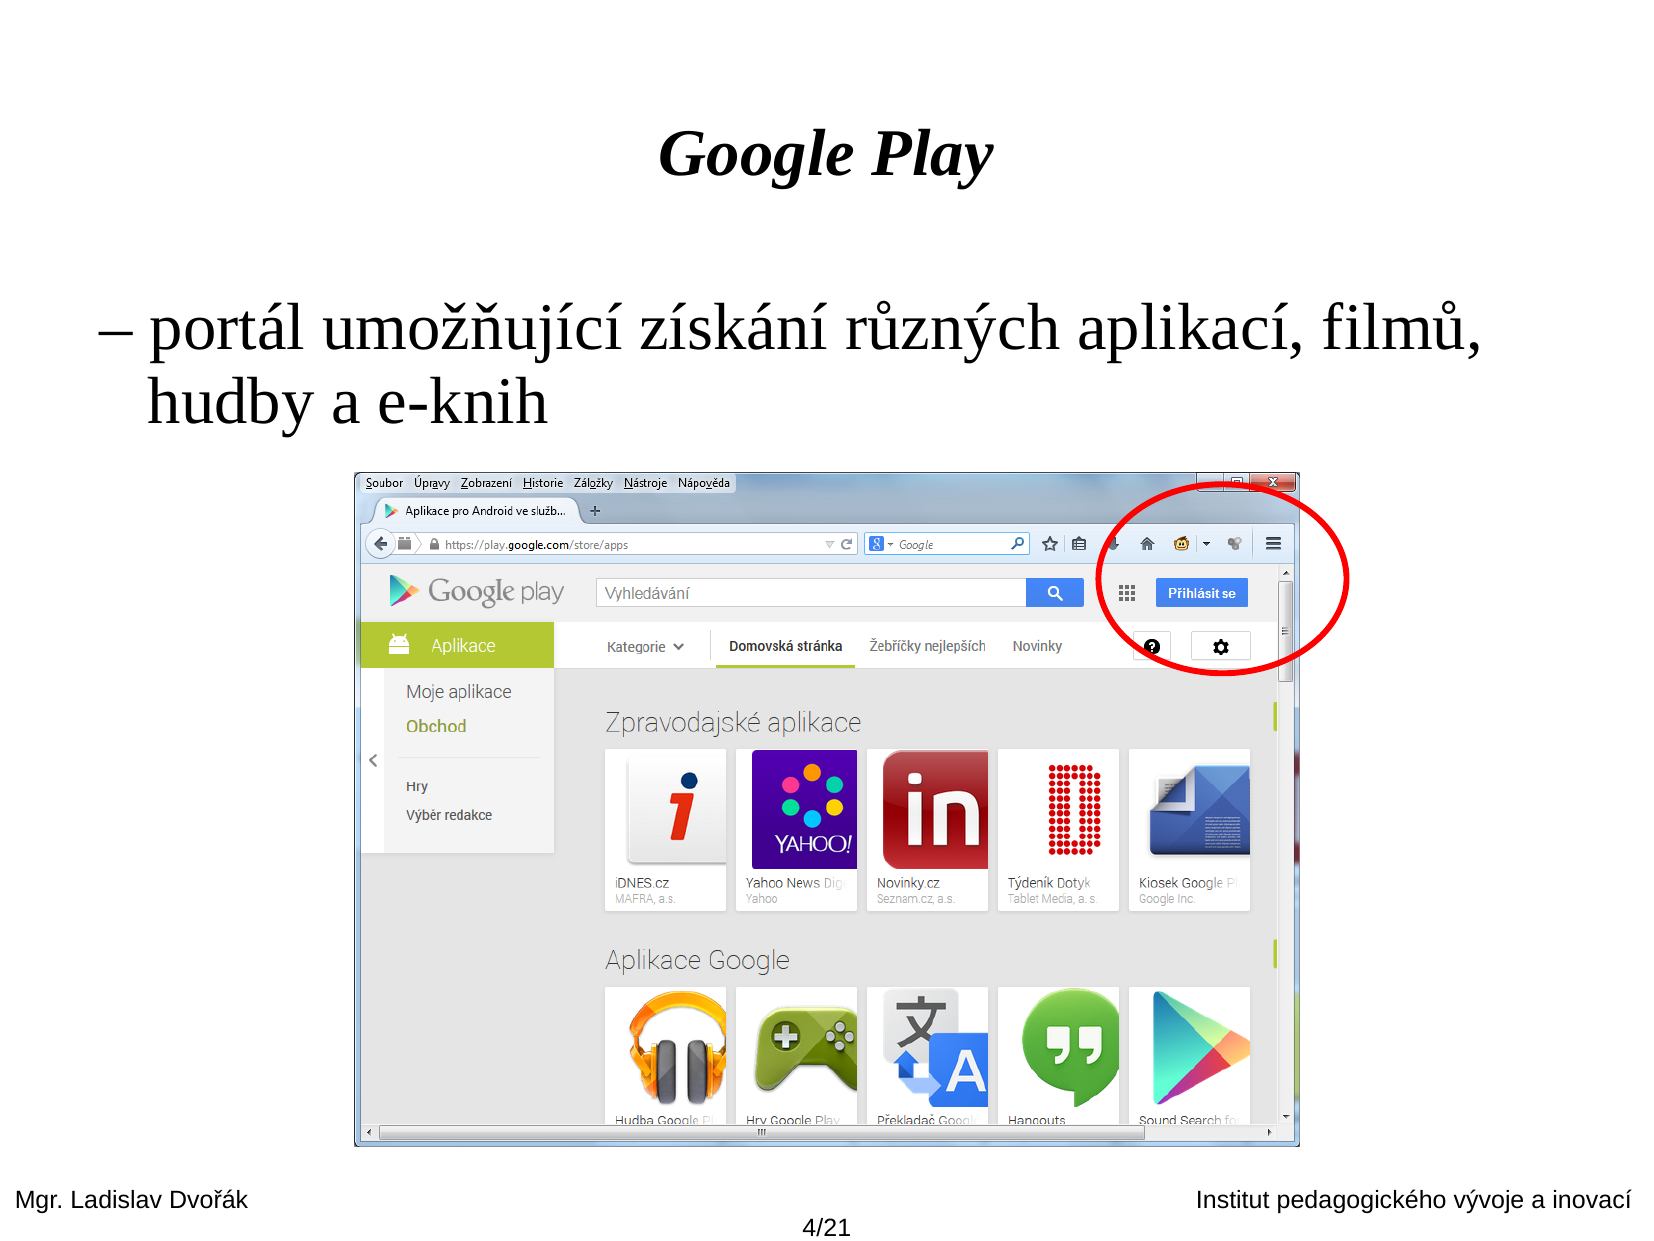

# Google Play
 – portál umožňující získání různých aplikací, filmů, hudby a e-knih
Mgr. Ladislav Dvořák													Institut pedagogického vývoje a inovací